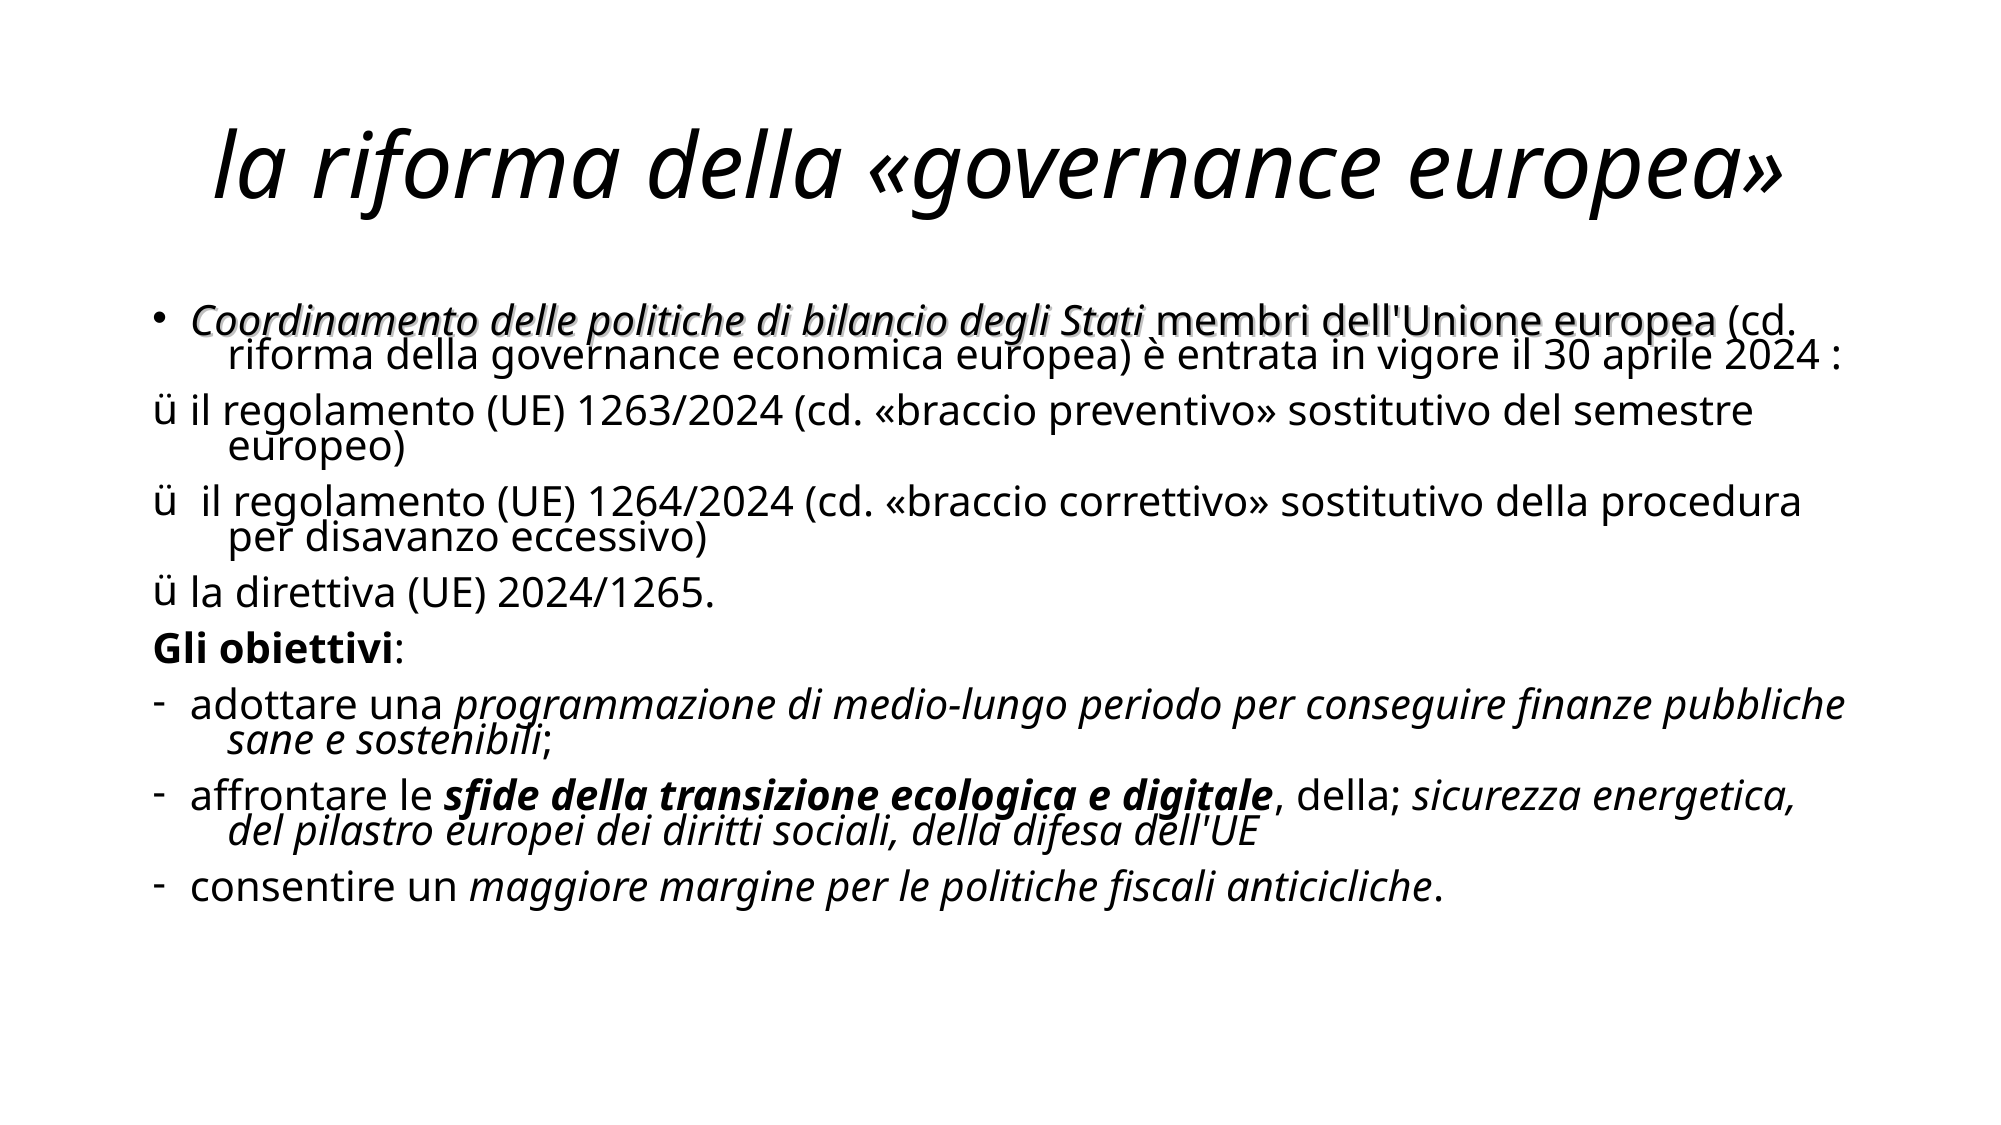

# la riforma della «governance europea»
Coordinamento delle politiche di bilancio degli Stati membri dell'Unione europea (cd. riforma della governance economica europea) è entrata in vigore il 30 aprile 2024 :
il regolamento (UE) 1263/2024 (cd. «braccio preventivo» sostitutivo del semestre europeo)
 il regolamento (UE) 1264/2024 (cd. «braccio correttivo» sostitutivo della procedura per disavanzo eccessivo)
la direttiva (UE) 2024/1265.
Gli obiettivi:
adottare una programmazione di medio-lungo periodo per conseguire finanze pubbliche sane e sostenibili;
affrontare le sfide della transizione ecologica e digitale, della; sicurezza energetica, del pilastro europei dei diritti sociali, della difesa dell'UE
consentire un maggiore margine per le politiche fiscali anticicliche.